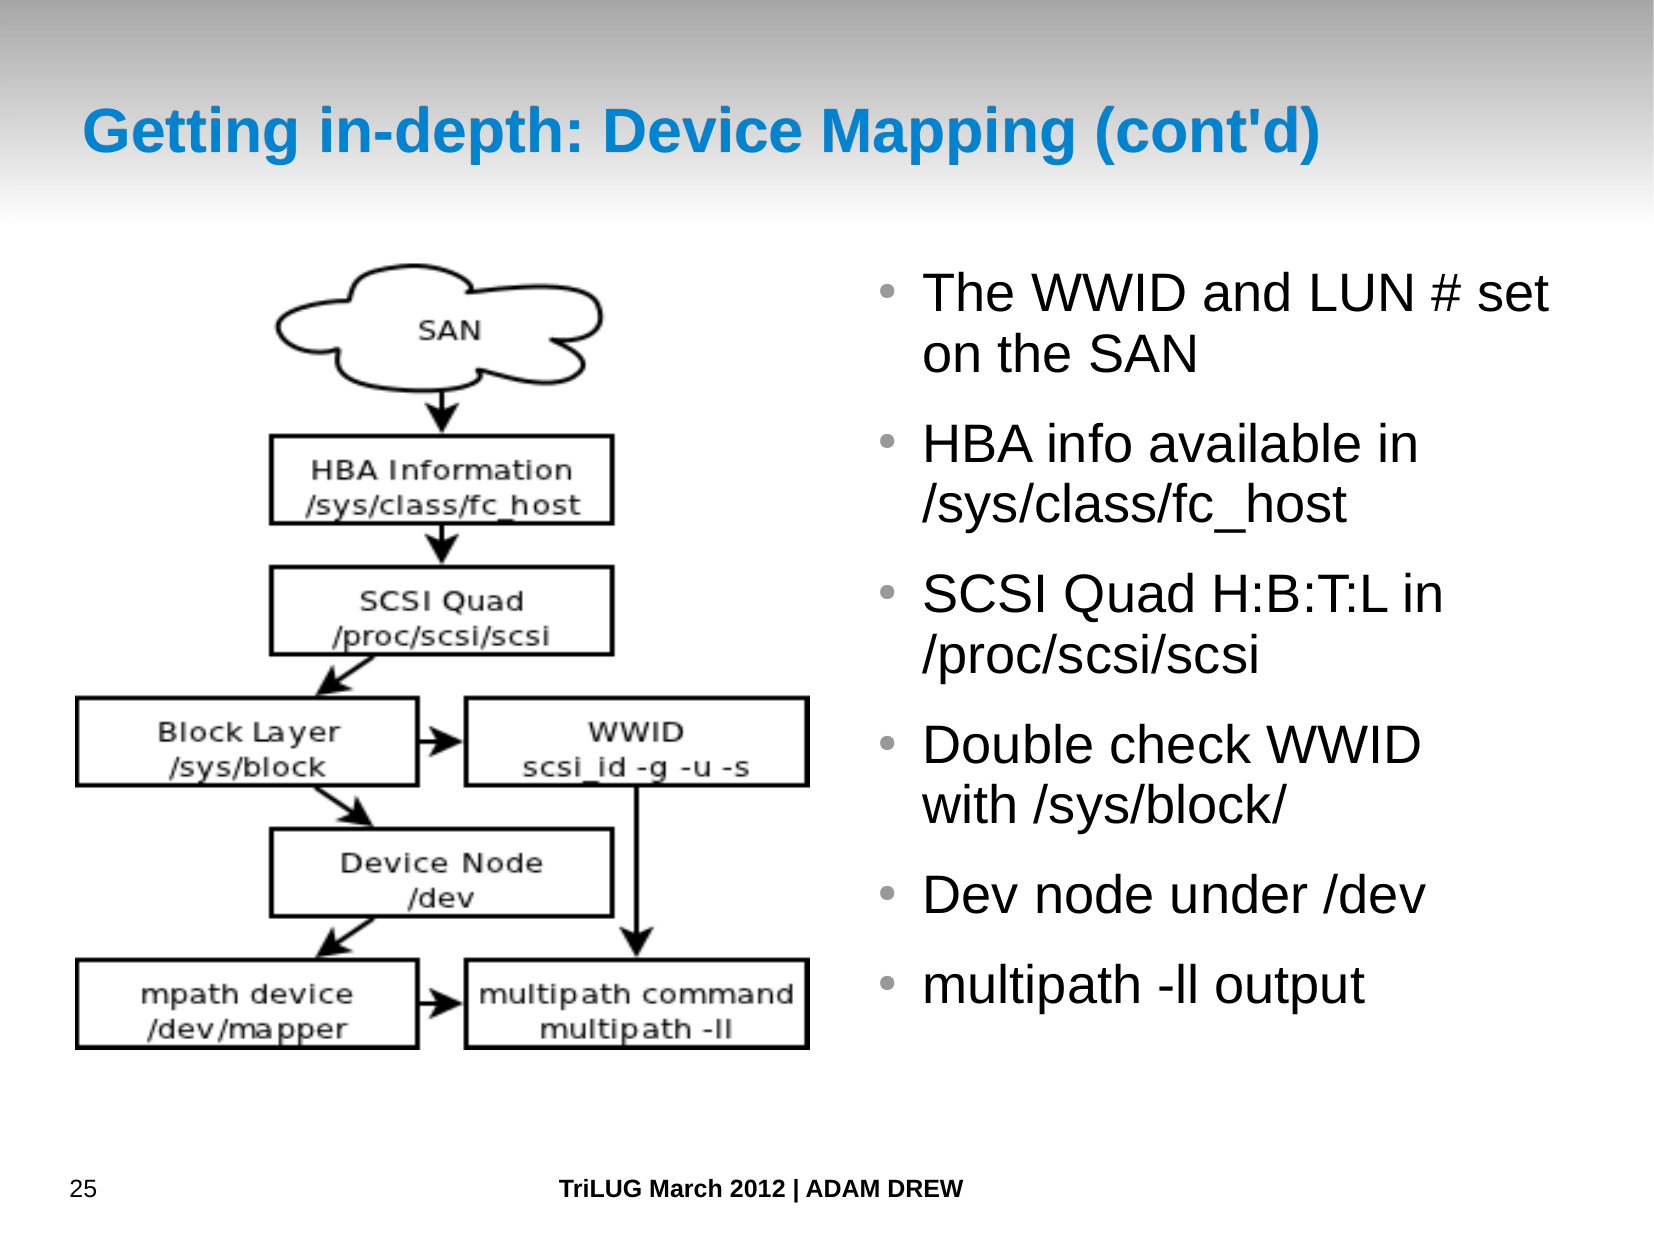

# Getting in-depth: Device Mapping (cont'd)
The WWID and LUN # set on the SAN
HBA info available in /sys/class/fc_host
SCSI Quad H:B:T:L in /proc/scsi/scsi
Double check WWID with /sys/block/
Dev node under /dev
multipath -ll output